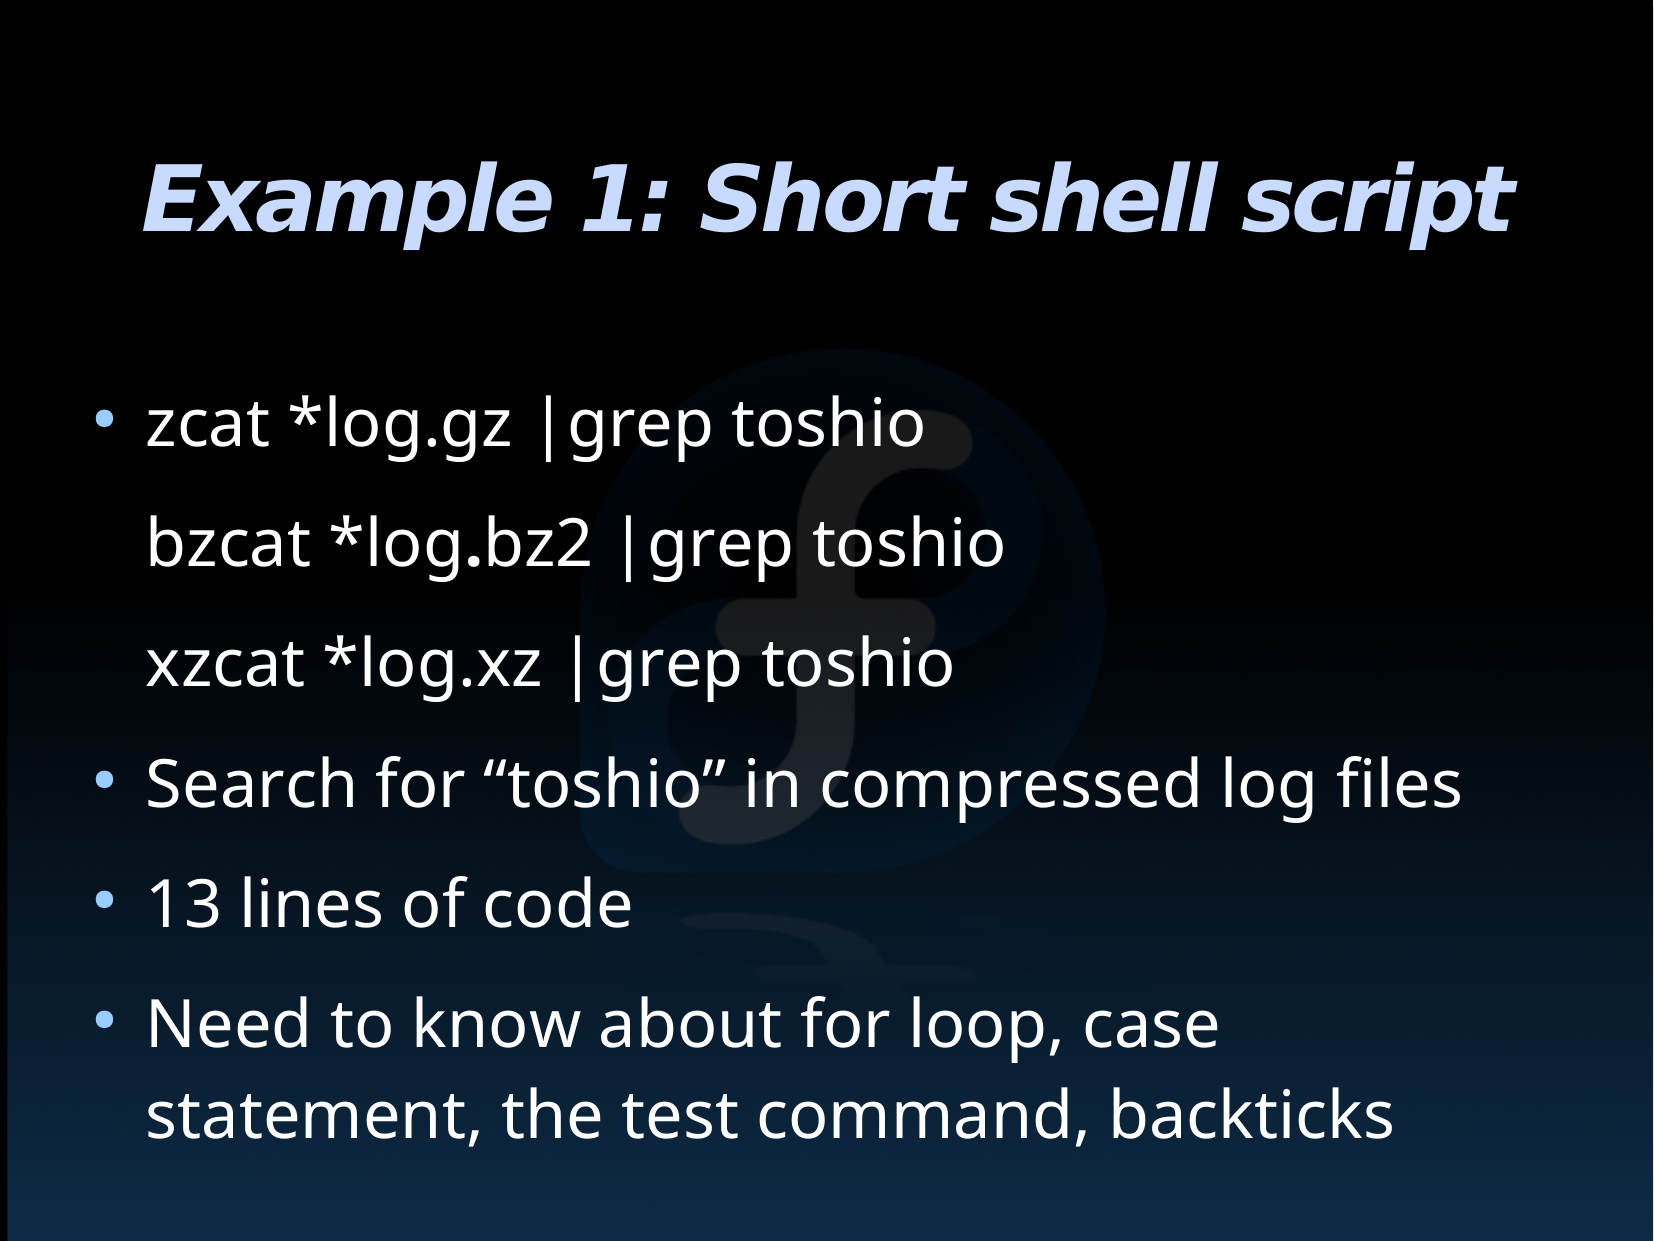

# Example 1: Short shell script
zcat *log.gz |grep toshio
bzcat *log.bz2 |grep toshio
xzcat *log.xz |grep toshio
Search for “toshio” in compressed log files
13 lines of code
Need to know about for loop, case statement, the test command, backticks